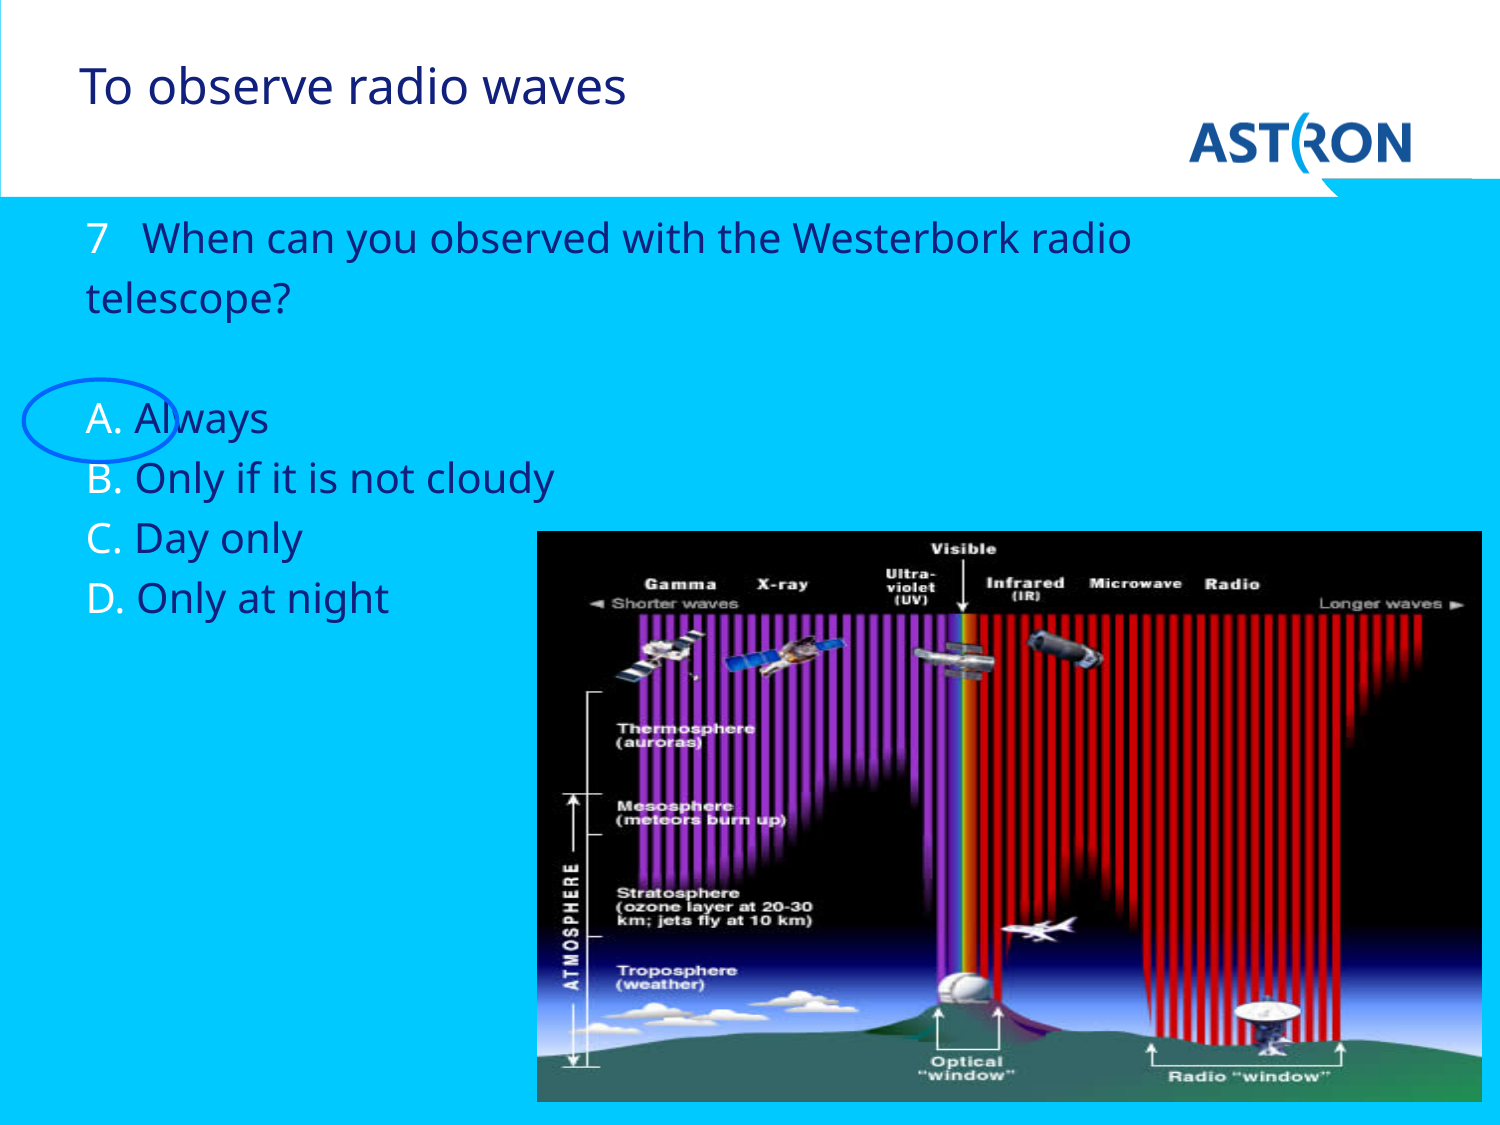

To observe radio waves
7 When can you observed with the Westerbork radio telescope?
 Always
 Only if it is not cloudy
 Day only
 Only at night